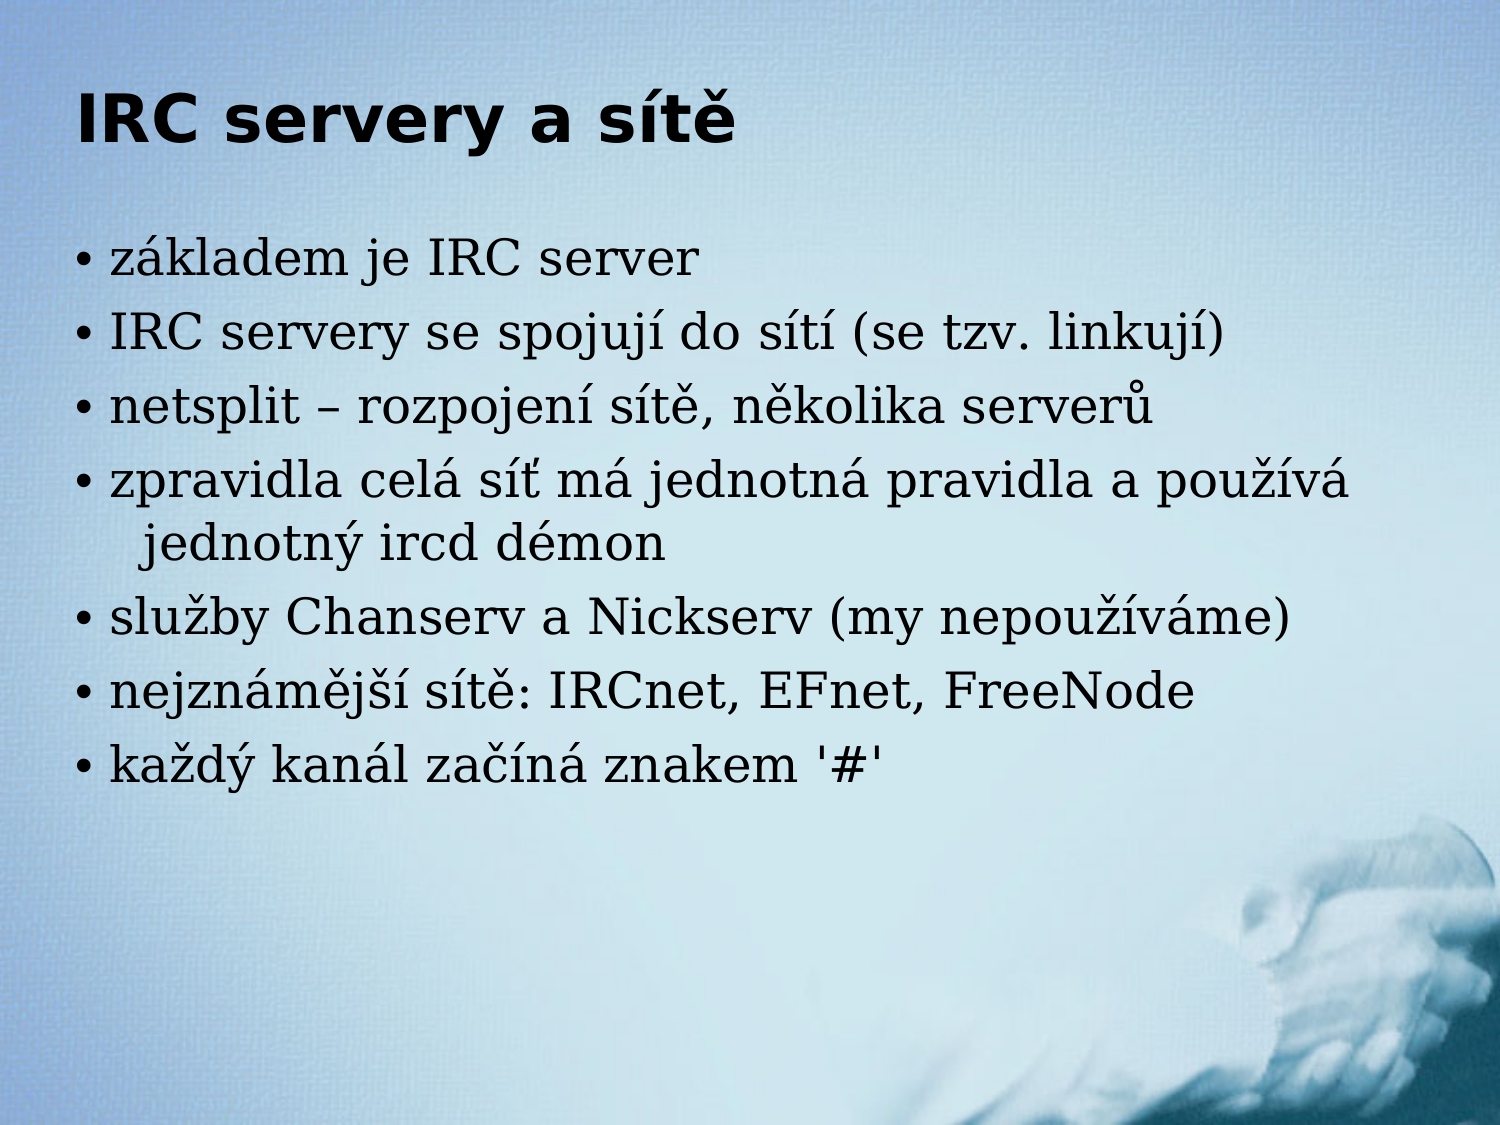

IRC servery a sítě
základem je IRC server
IRC servery se spojují do sítí (se tzv. linkují)
netsplit – rozpojení sítě, několika serverů
zpravidla celá síť má jednotná pravidla a používá jednotný ircd démon
služby Chanserv a Nickserv (my nepoužíváme)
nejznámější sítě: IRCnet, EFnet, FreeNode
každý kanál začíná znakem '#'